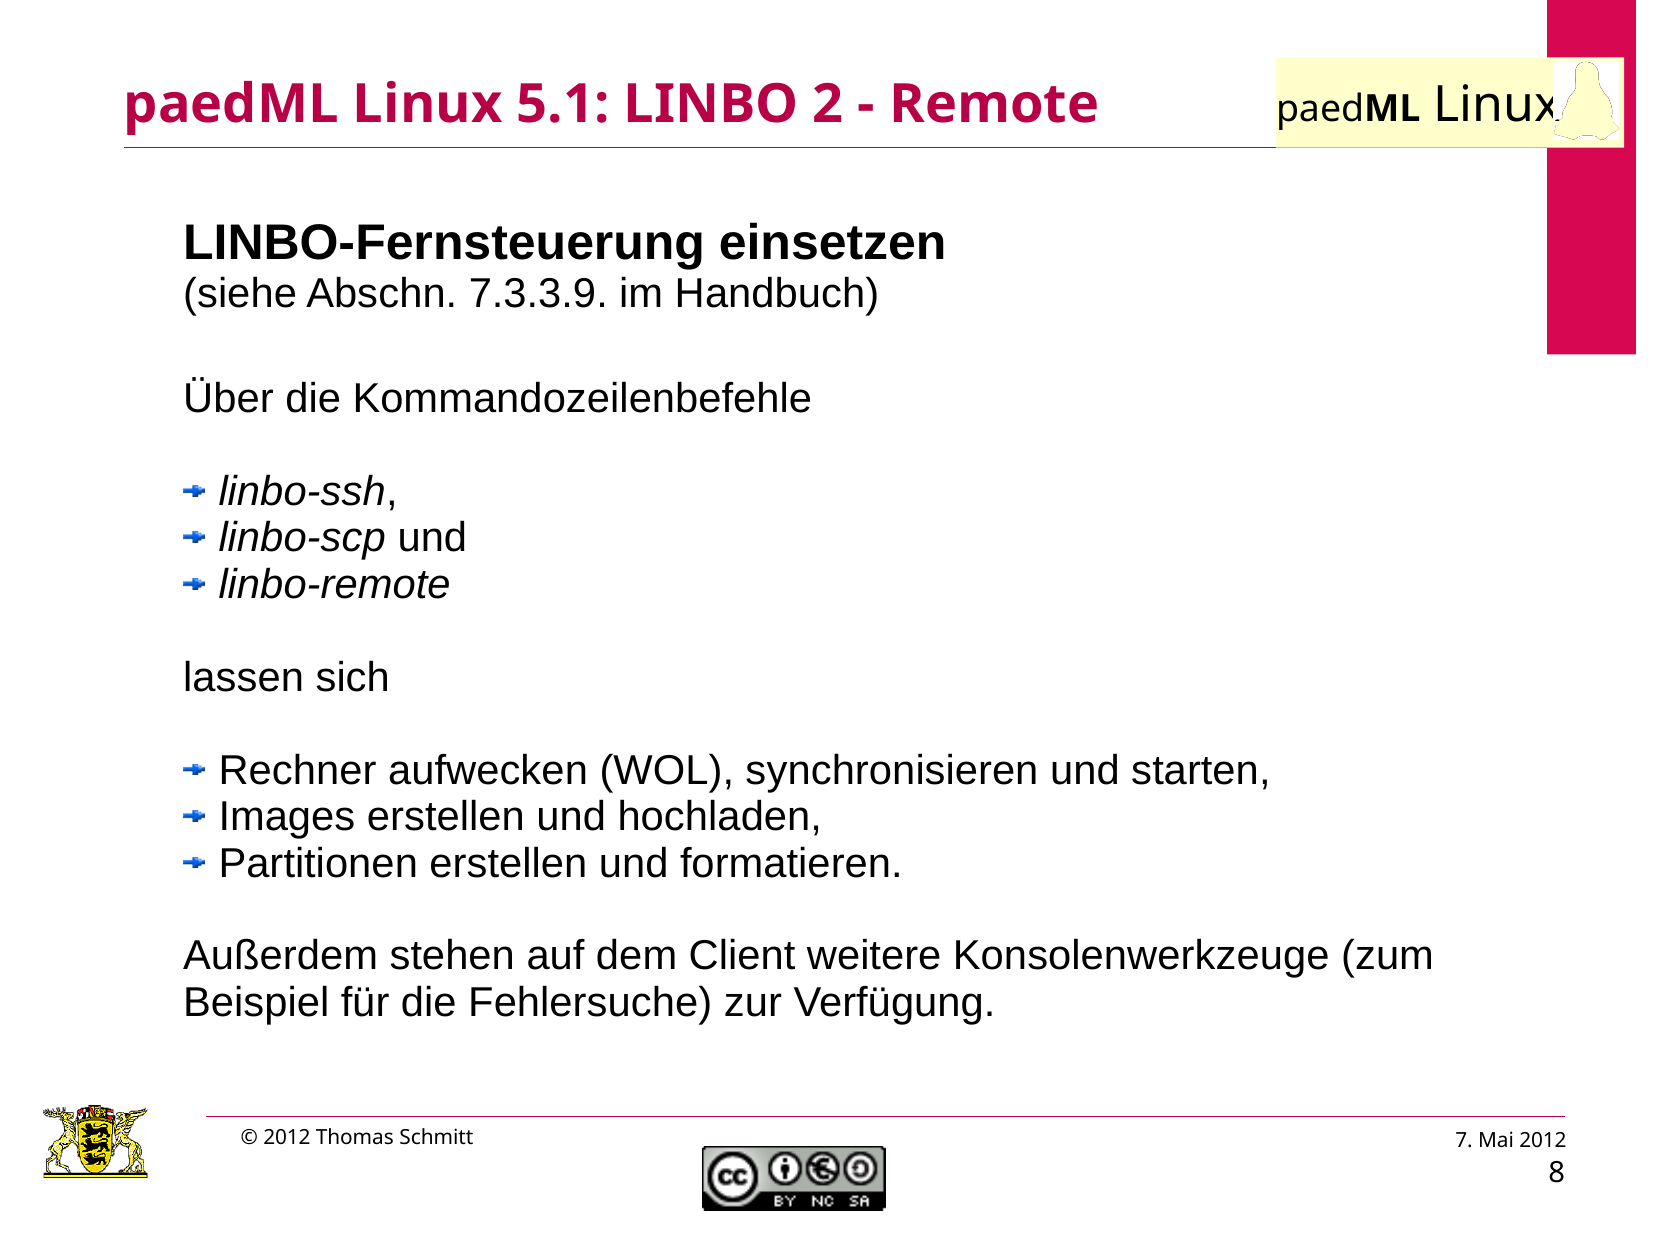

# paedML Linux 5.1: LINBO 2 - Remote
LINBO-Fernsteuerung einsetzen
(siehe Abschn. 7.3.3.9. im Handbuch)
Über die Kommandozeilenbefehle
linbo-ssh,
linbo-scp und
linbo-remote
lassen sich
Rechner aufwecken (WOL), synchronisieren und starten,
Images erstellen und hochladen,
Partitionen erstellen und formatieren.
Außerdem stehen auf dem Client weitere Konsolenwerkzeuge (zum Beispiel für die Fehlersuche) zur Verfügung.
© 2012 Thomas Schmitt
7. Mai 2012
8